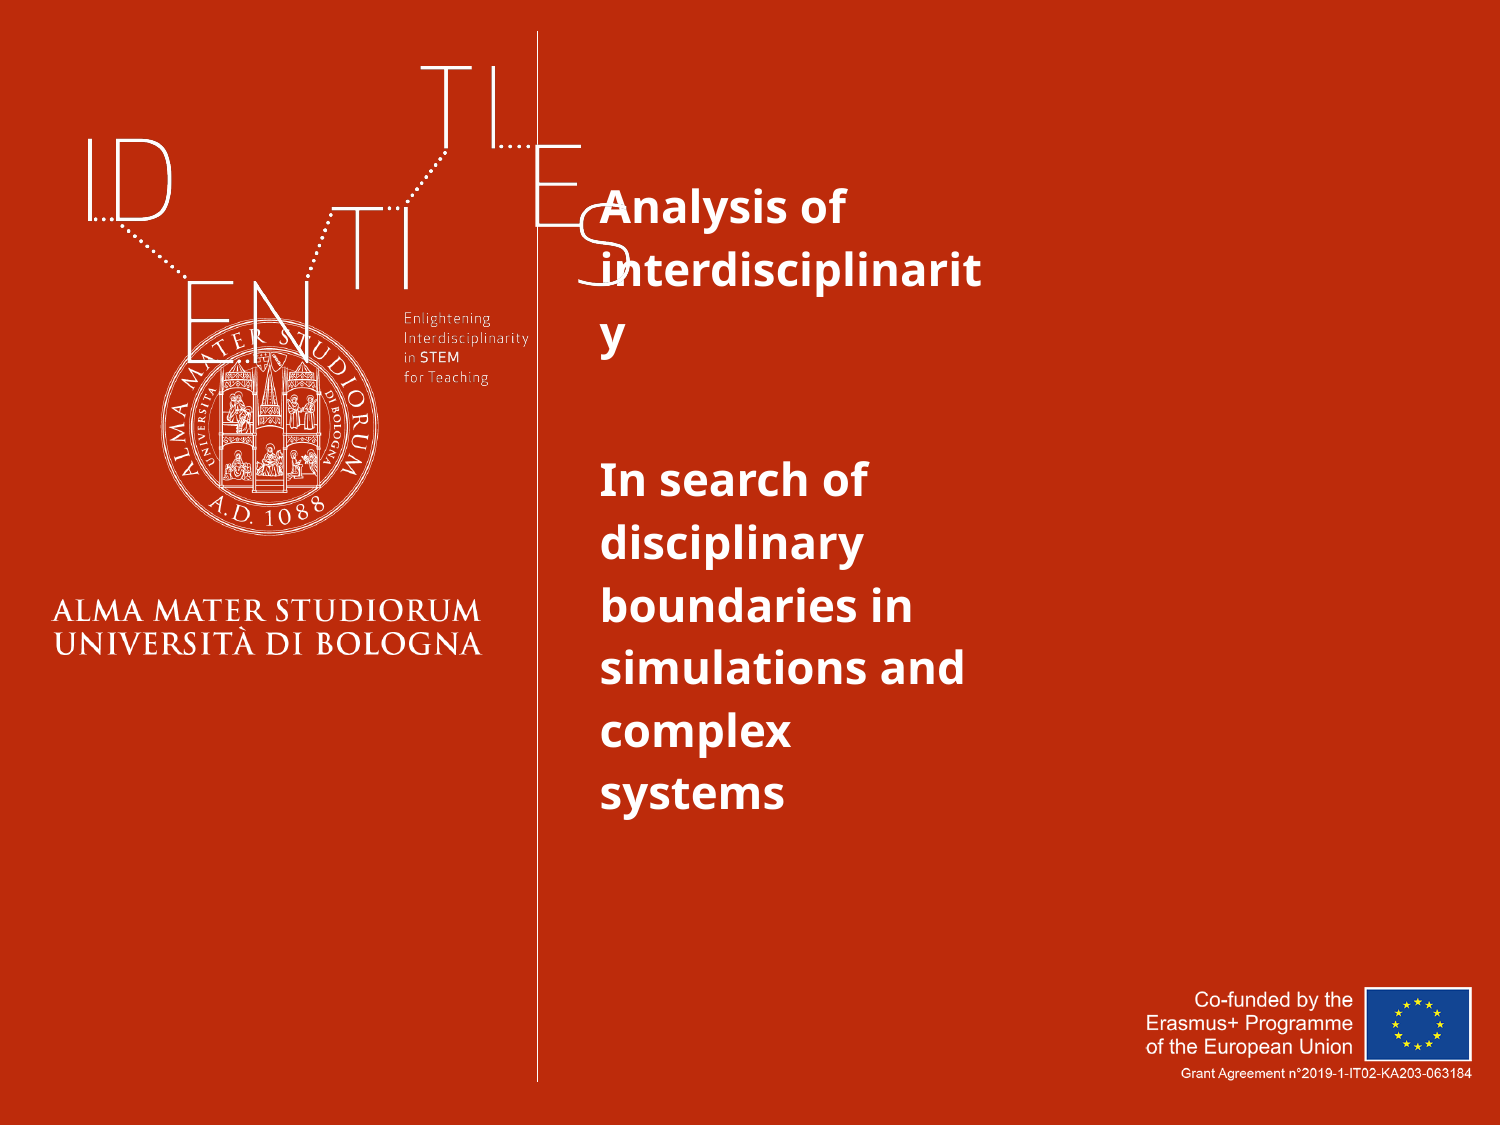

# Analysis of interdisciplinarity
In search of disciplinary boundaries in simulations and complex systems